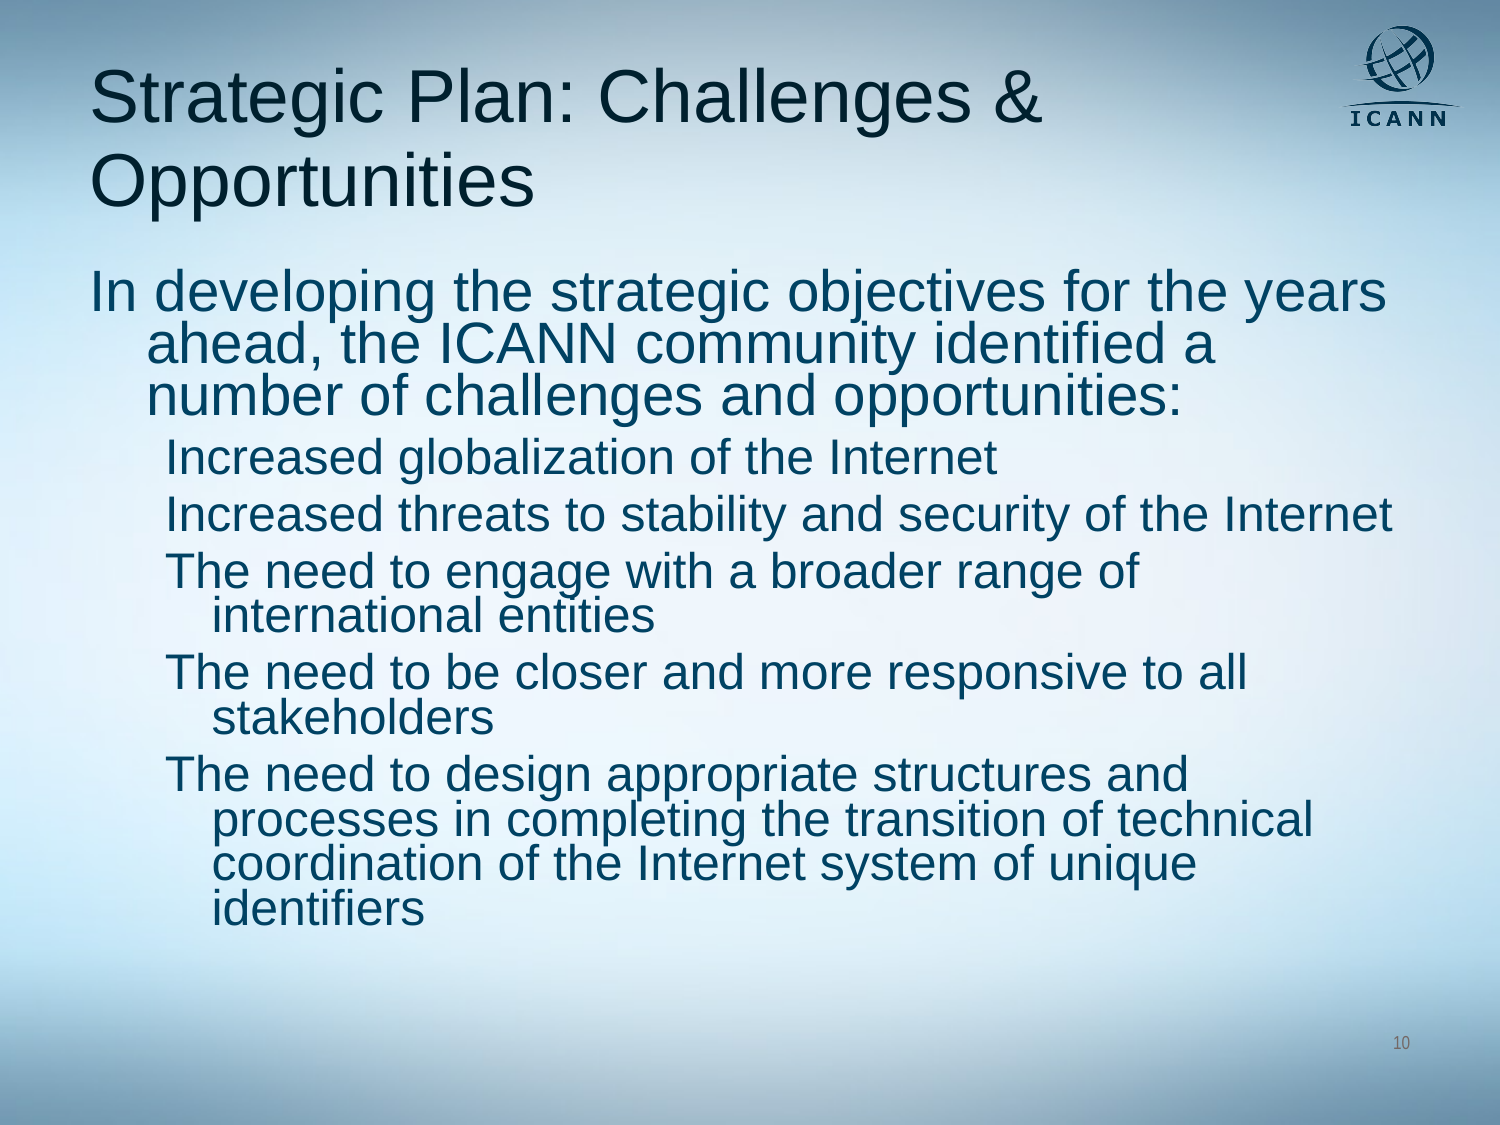

# Strategic Plan: Challenges & Opportunities
In developing the strategic objectives for the years ahead, the ICANN community identified a number of challenges and opportunities:
Increased globalization of the Internet
Increased threats to stability and security of the Internet
The need to engage with a broader range of international entities
The need to be closer and more responsive to all stakeholders
The need to design appropriate structures and processes in completing the transition of technical coordination of the Internet system of unique identifiers
10